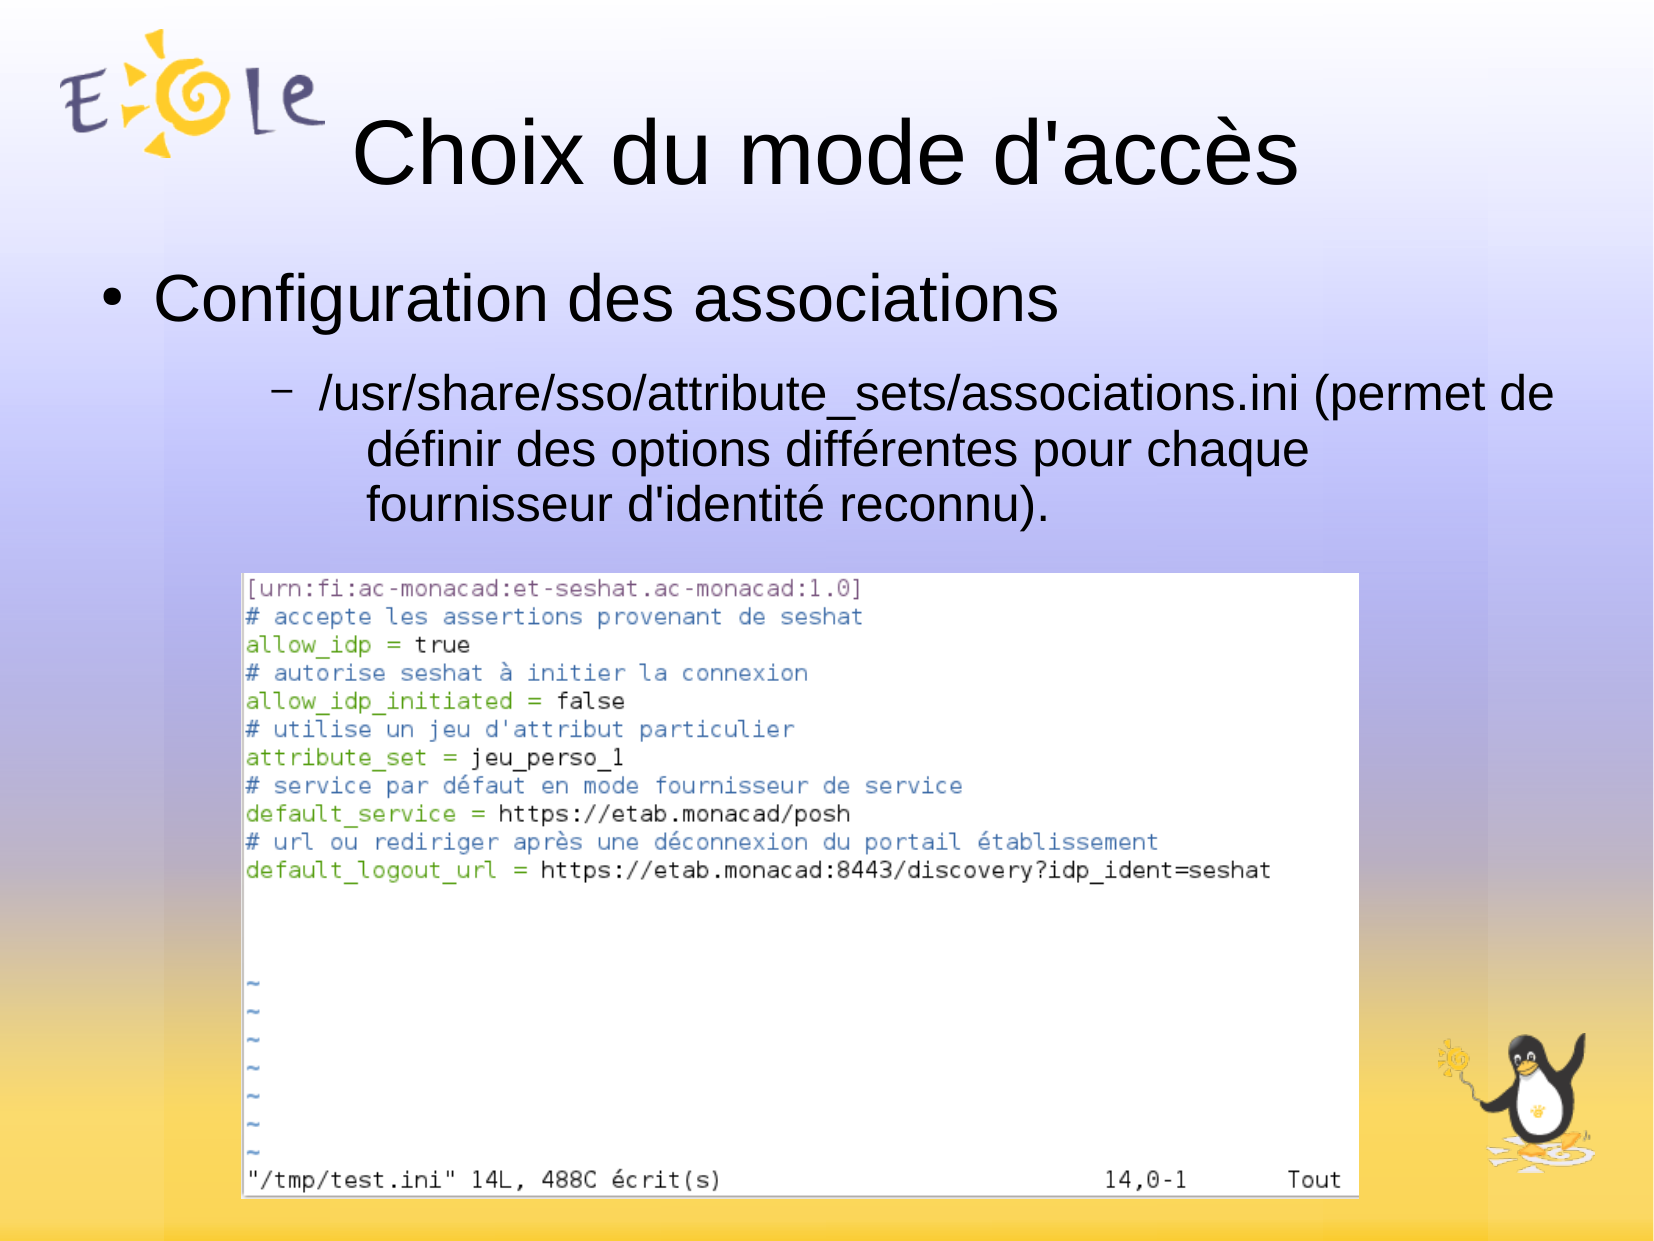

# Choix du mode d'accès
Configuration des associations
/usr/share/sso/attribute_sets/associations.ini (permet de définir des options différentes pour chaque fournisseur d'identité reconnu).